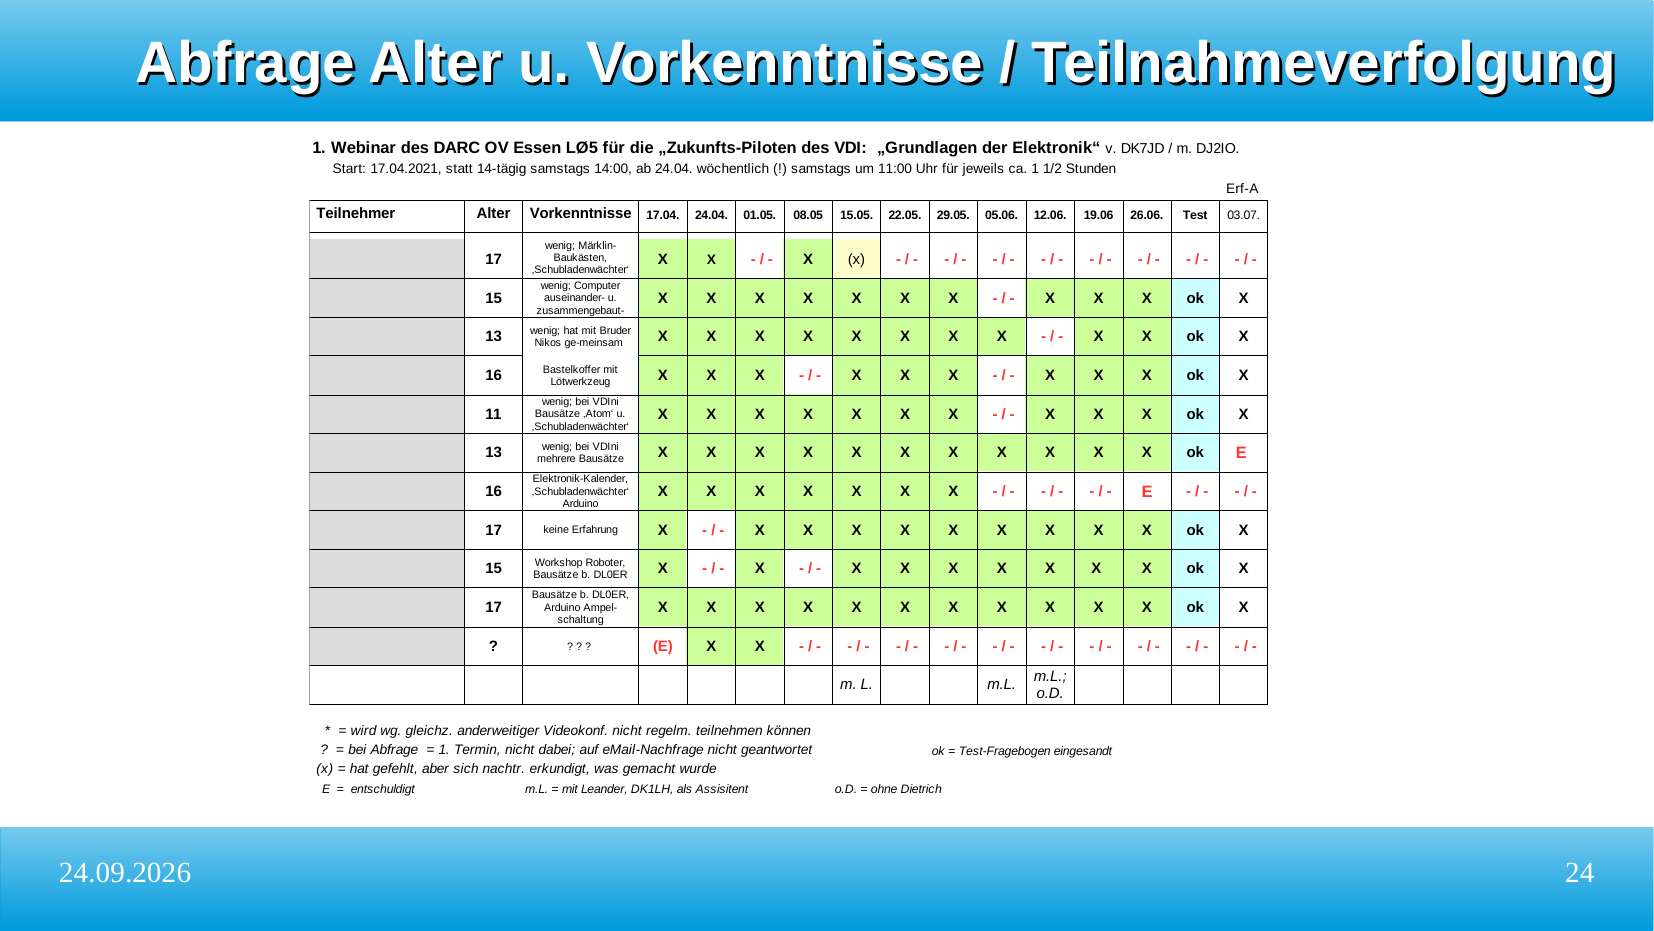

# Abfrage Alter u. Vorkenntnisse / Teilnahmeverfolgung
24